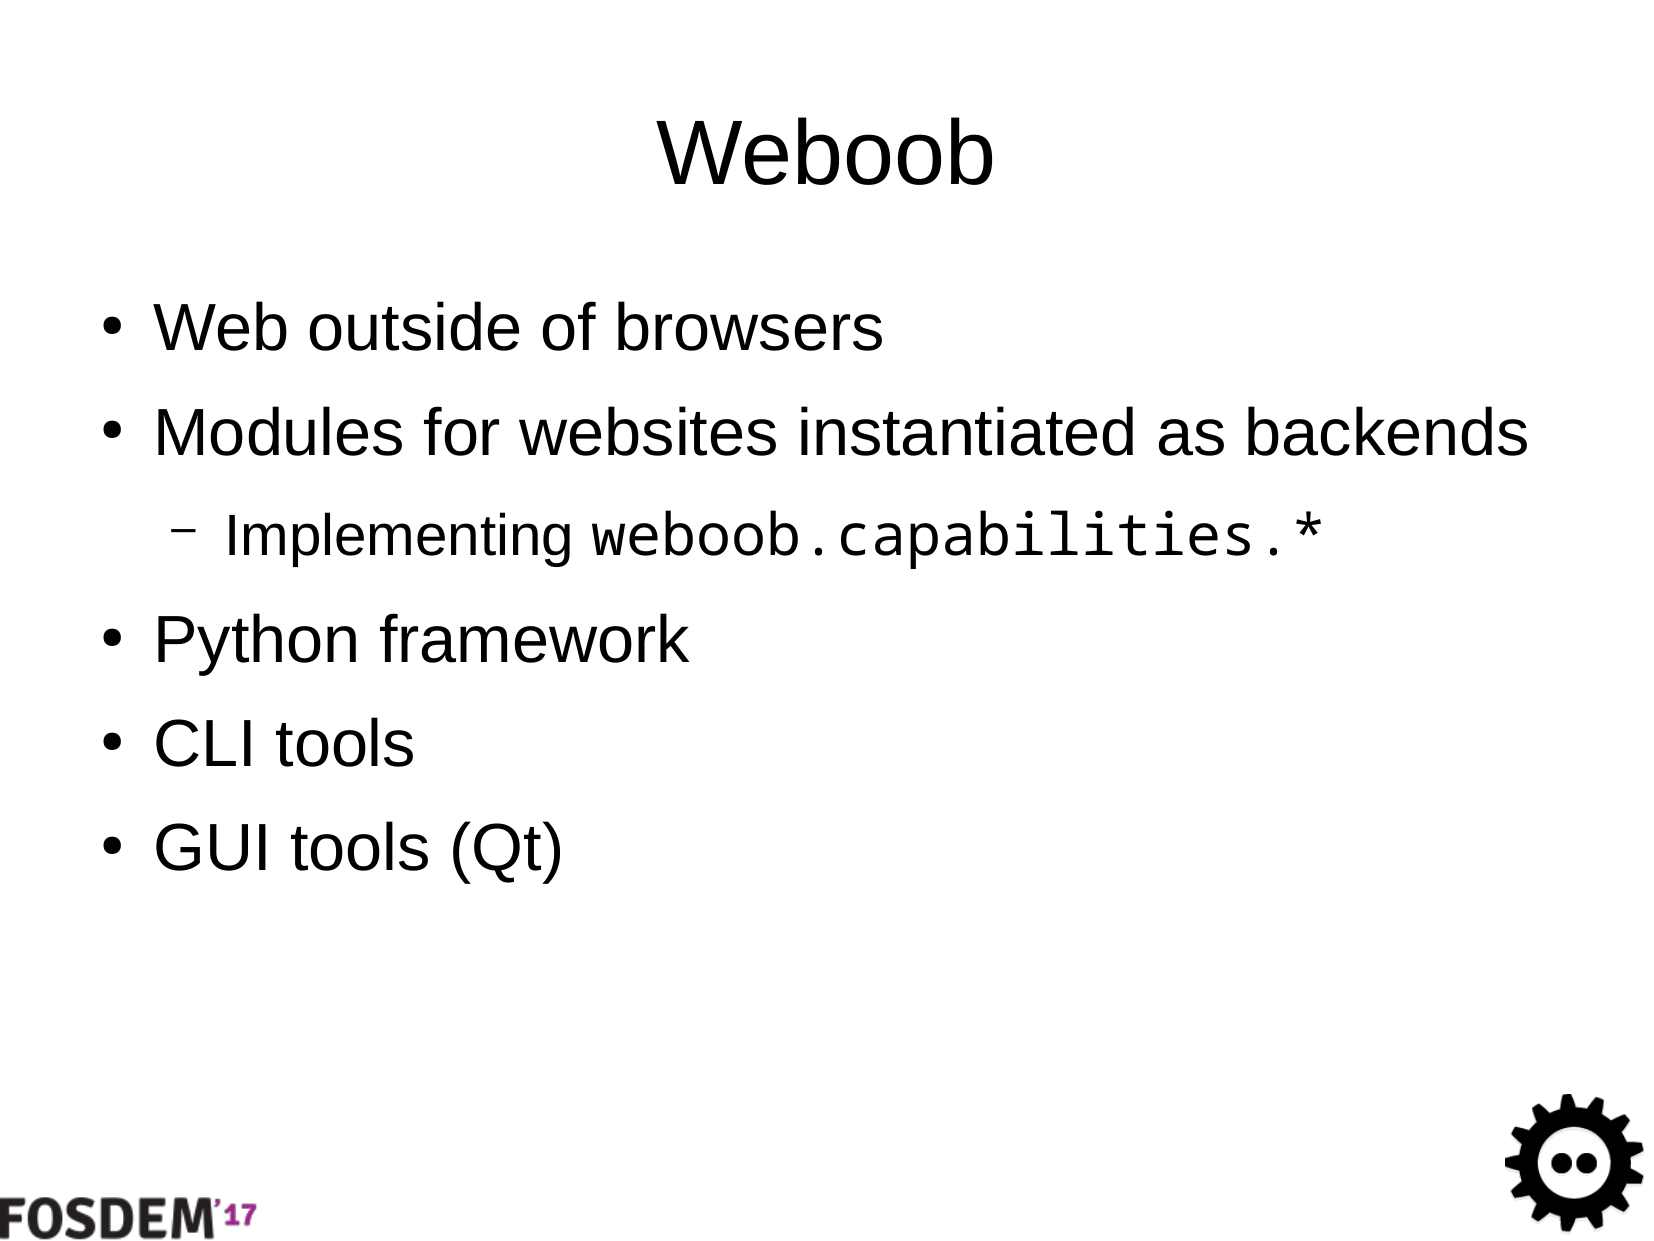

# Weboob
Web outside of browsers
Modules for websites instantiated as backends
Implementing weboob.capabilities.*
Python framework
CLI tools
GUI tools (Qt)